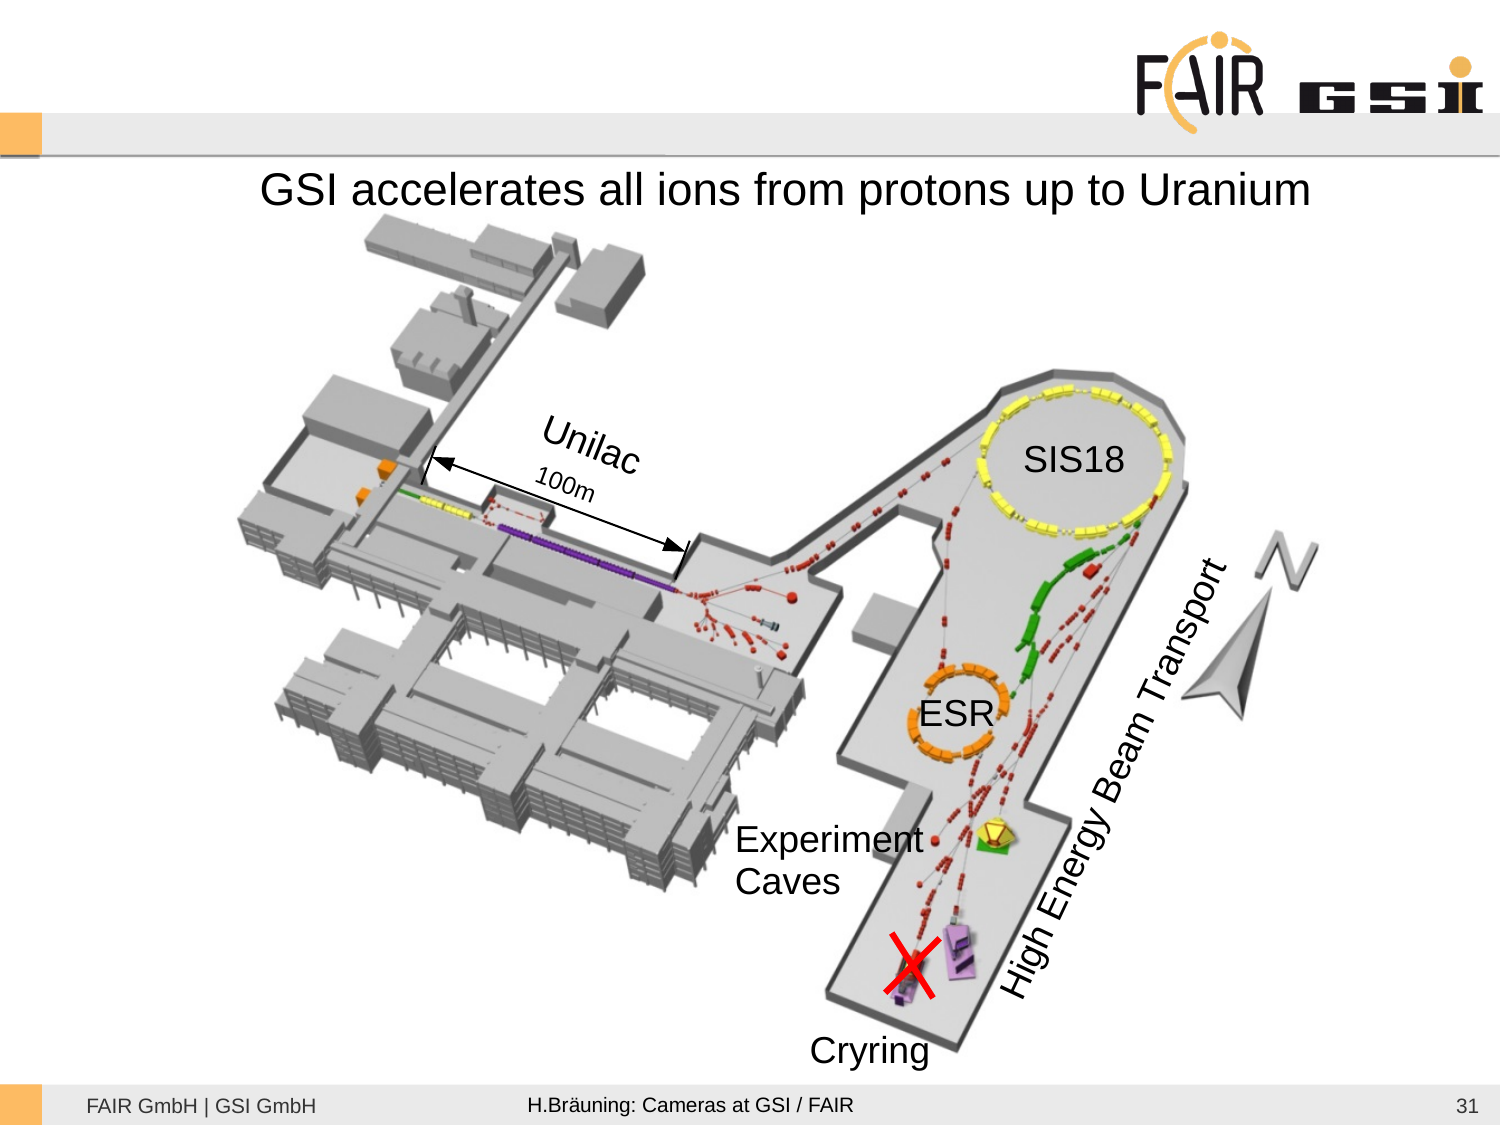

#
GSI accelerates all ions from protons up to Uranium
Unilac
SIS18
ESR
High Energy Beam Transport
Experiment
Caves
Cryring
31
Harald Bräuning / GSI